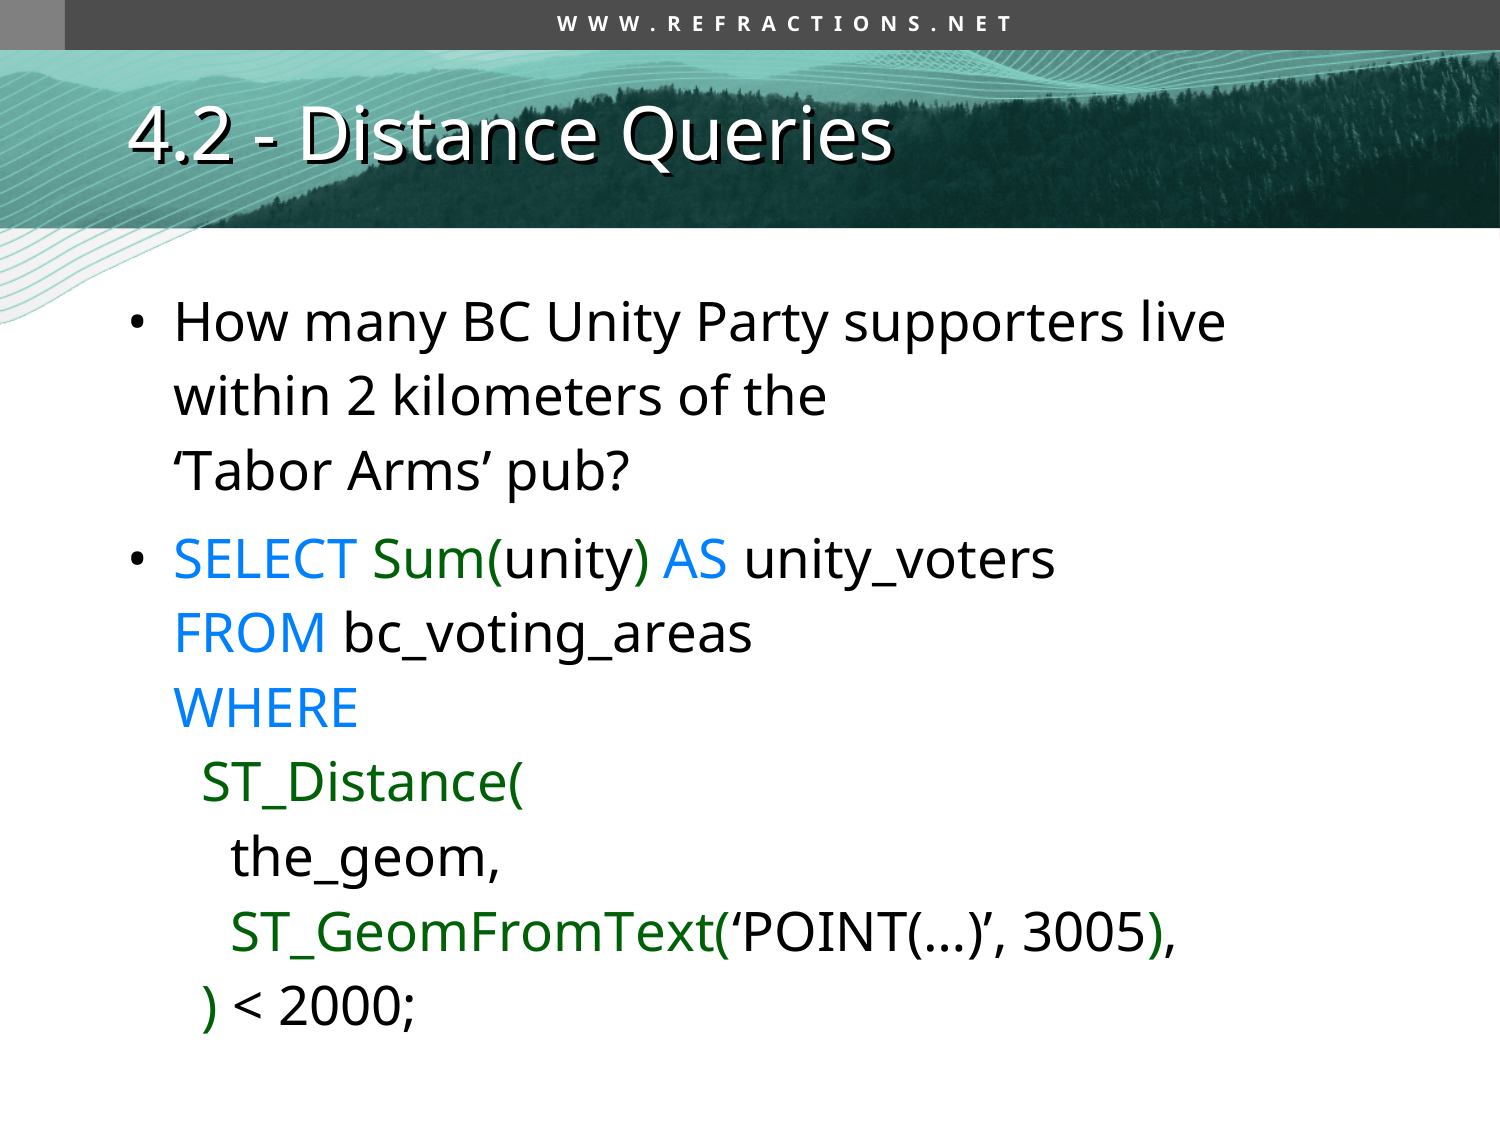

# 4.2 - Distance Queries
How many BC Unity Party supporters live within 2 kilometers of the
‘Tabor Arms’ pub?
SELECT Sum(unity) AS unity_voters
FROM bc_voting_areas
WHERE
 ST_Distance(
 the_geom,
 ST_GeomFromText(‘POINT(…)’, 3005),
 ) < 2000;